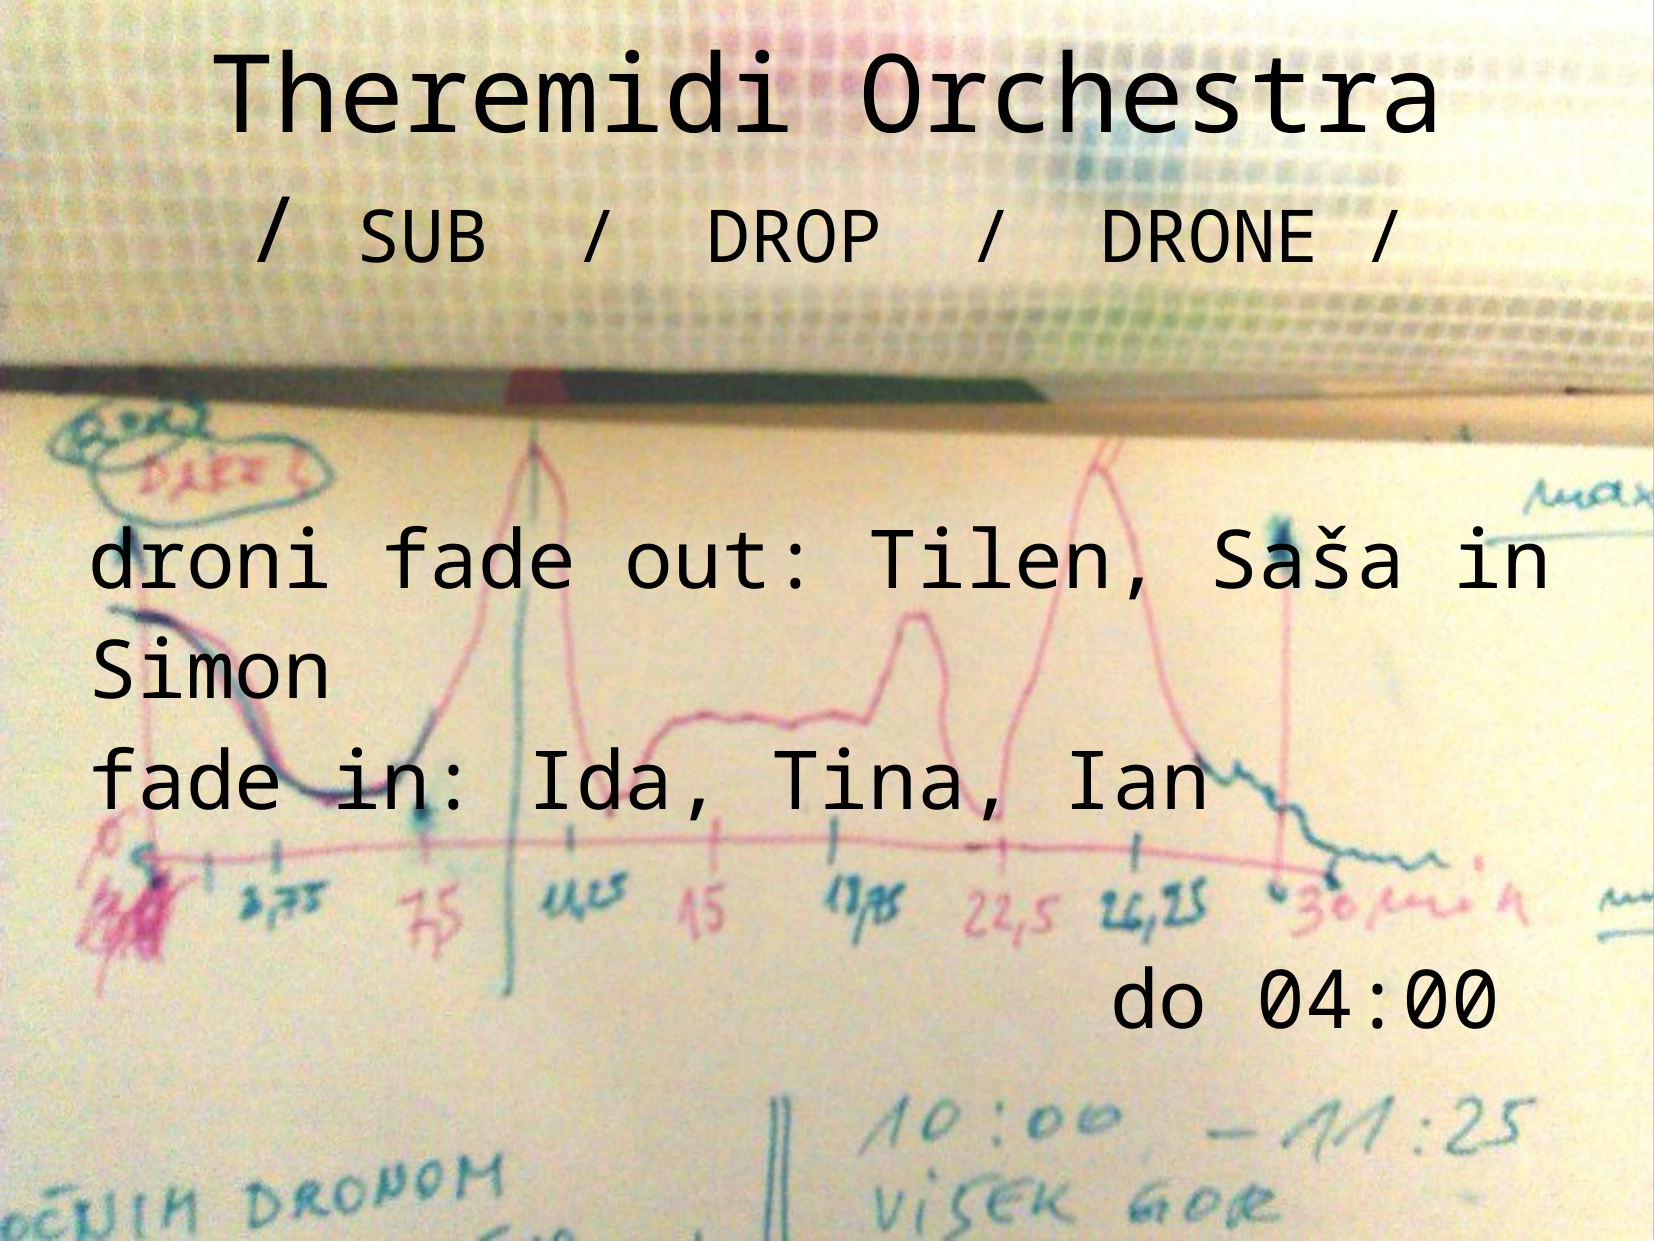

# Theremidi Orchestra / SUB / DROP / DRONE /
droni fade out: Tilen, Saša in Simon
fade in: Ida, Tina, Ian
do 04:00